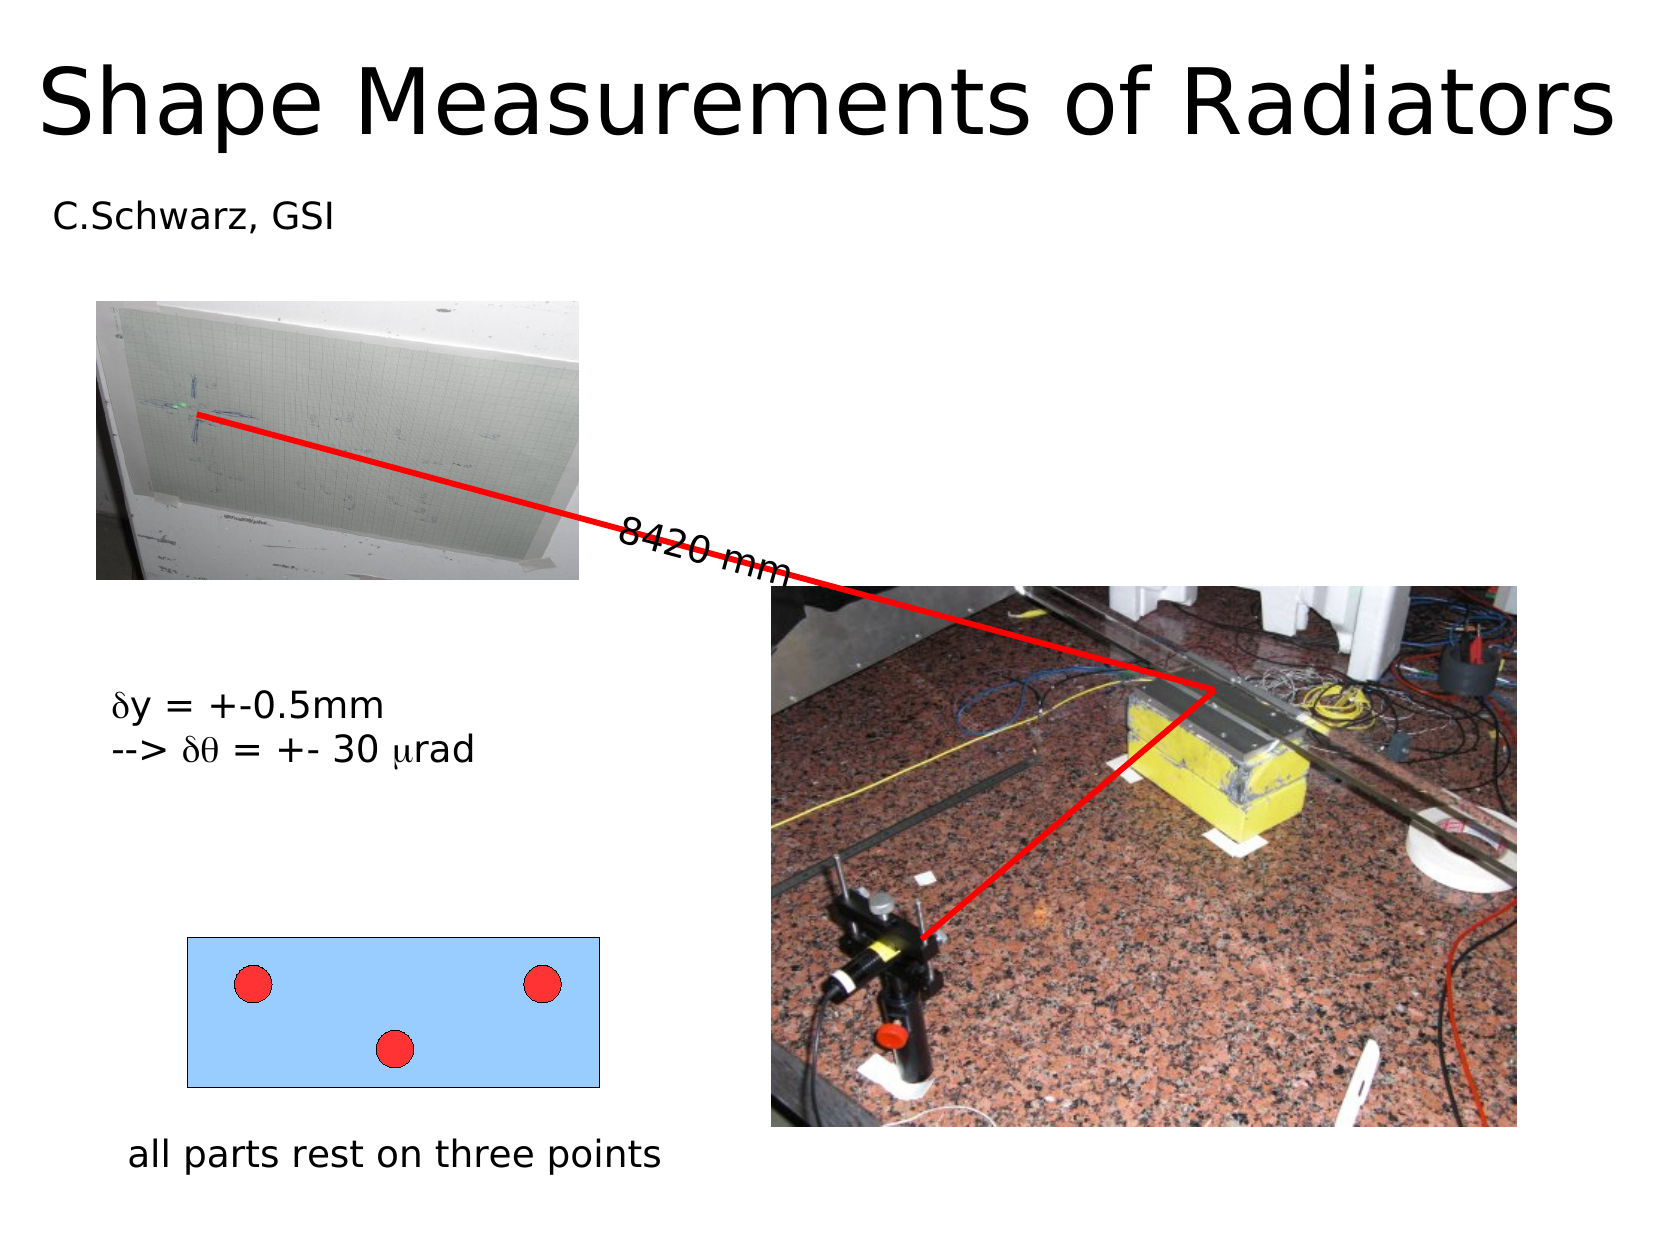

# Shape Measurements of Radiators
C.Schwarz, GSI
8420 mm
dy = +-0.5mm
--> dq = +- 30 mrad
all parts rest on three points